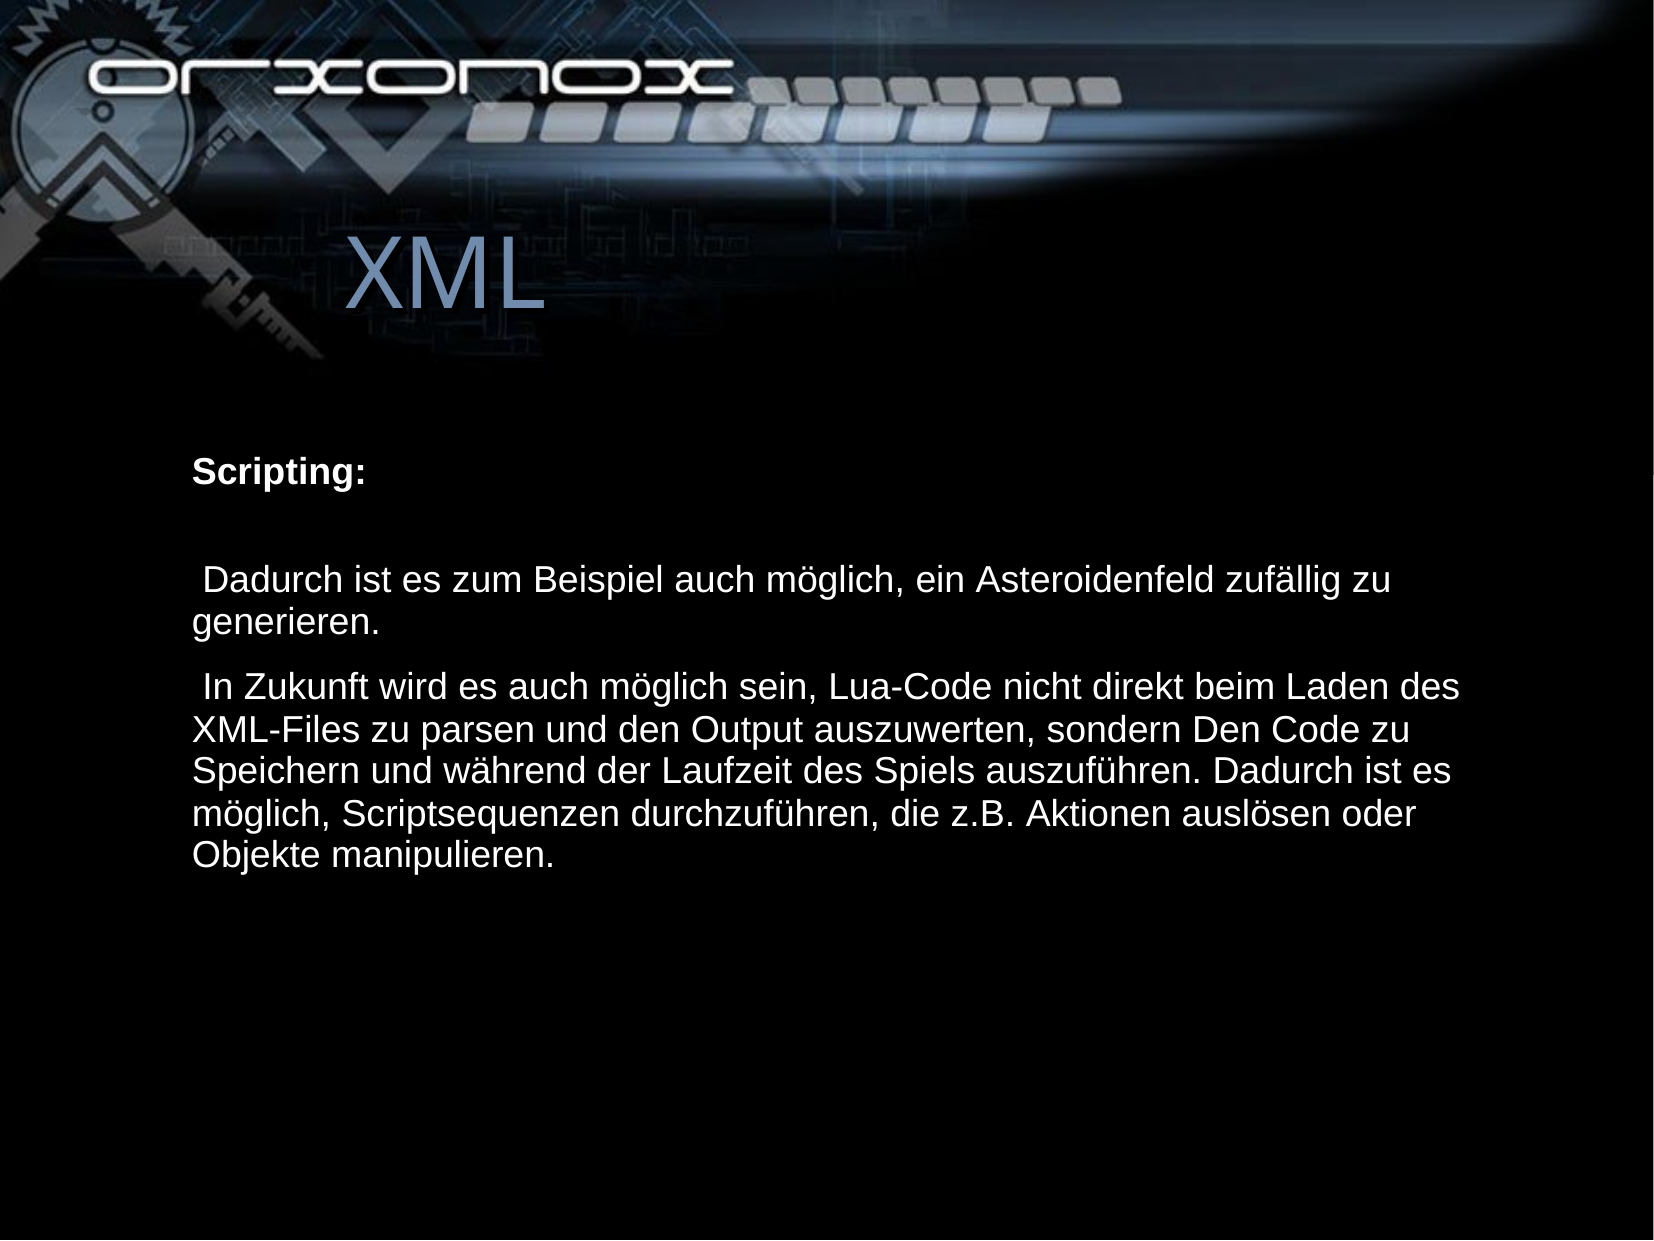

XML
Scripting:
 Dadurch ist es zum Beispiel auch möglich, ein Asteroidenfeld zufällig zu generieren.
 In Zukunft wird es auch möglich sein, Lua-Code nicht direkt beim Laden des XML-Files zu parsen und den Output auszuwerten, sondern Den Code zu Speichern und während der Laufzeit des Spiels auszuführen. Dadurch ist es möglich, Scriptsequenzen durchzuführen, die z.B. Aktionen auslösen oder Objekte manipulieren.